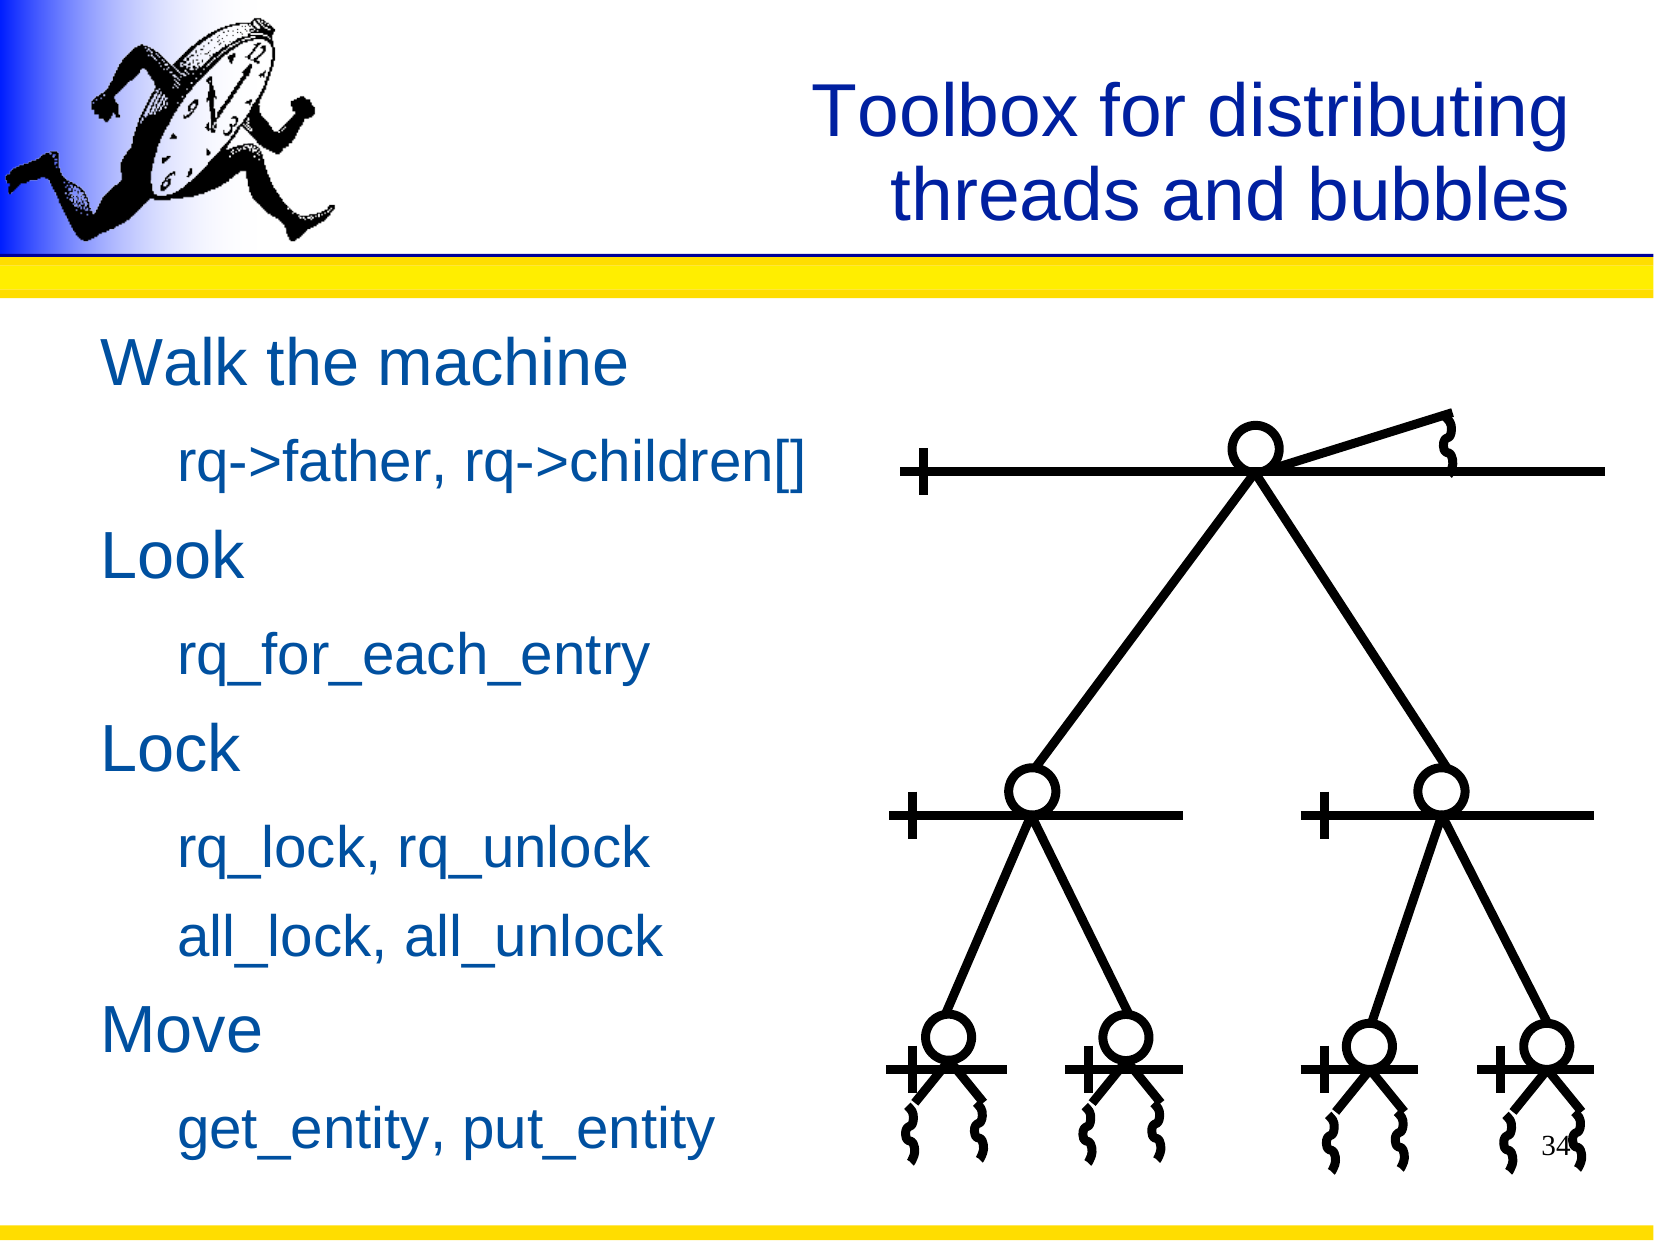

Toolbox for distributing
threads and bubbles
# Walk the machine
rq->father, rq->children[]
Look
rq_for_each_entry
Lock
rq_lock, rq_unlock
all_lock, all_unlock
Move
get_entity, put_entity
34